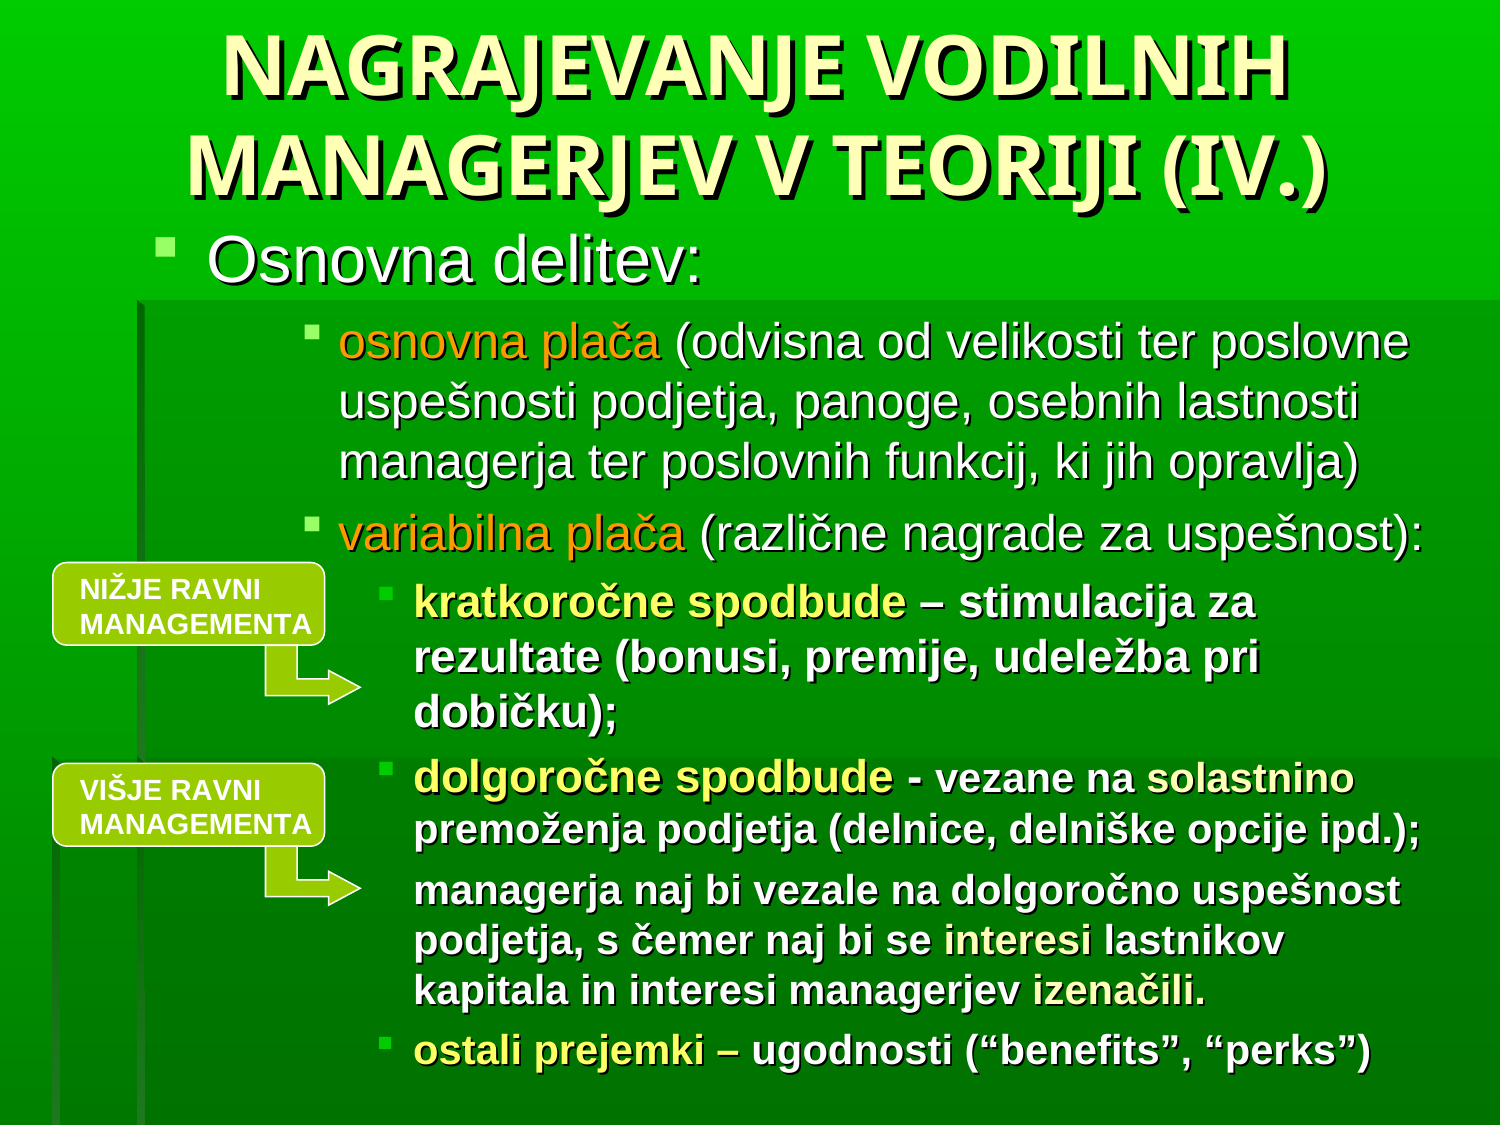

# NAGRAJEVANJE VODILNIH MANAGERJEV V TEORIJI (IV.)
Osnovna delitev:
osnovna plača (odvisna od velikosti ter poslovne uspešnosti podjetja, panoge, osebnih lastnosti managerja ter poslovnih funkcij, ki jih opravlja)
variabilna plača (različne nagrade za uspešnost):
kratkoročne spodbude – stimulacija za rezultate (bonusi, premije, udeležba pri dobičku);
dolgoročne spodbude - vezane na solastnino premoženja podjetja (delnice, delniške opcije ipd.);
	managerja naj bi vezale na dolgoročno uspešnost podjetja, s čemer naj bi se interesi lastnikov kapitala in interesi managerjev izenačili.
ostali prejemki – ugodnosti (“benefits”, “perks”)
NIŽJE RAVNI MANAGEMENTA
VIŠJE RAVNI MANAGEMENTA